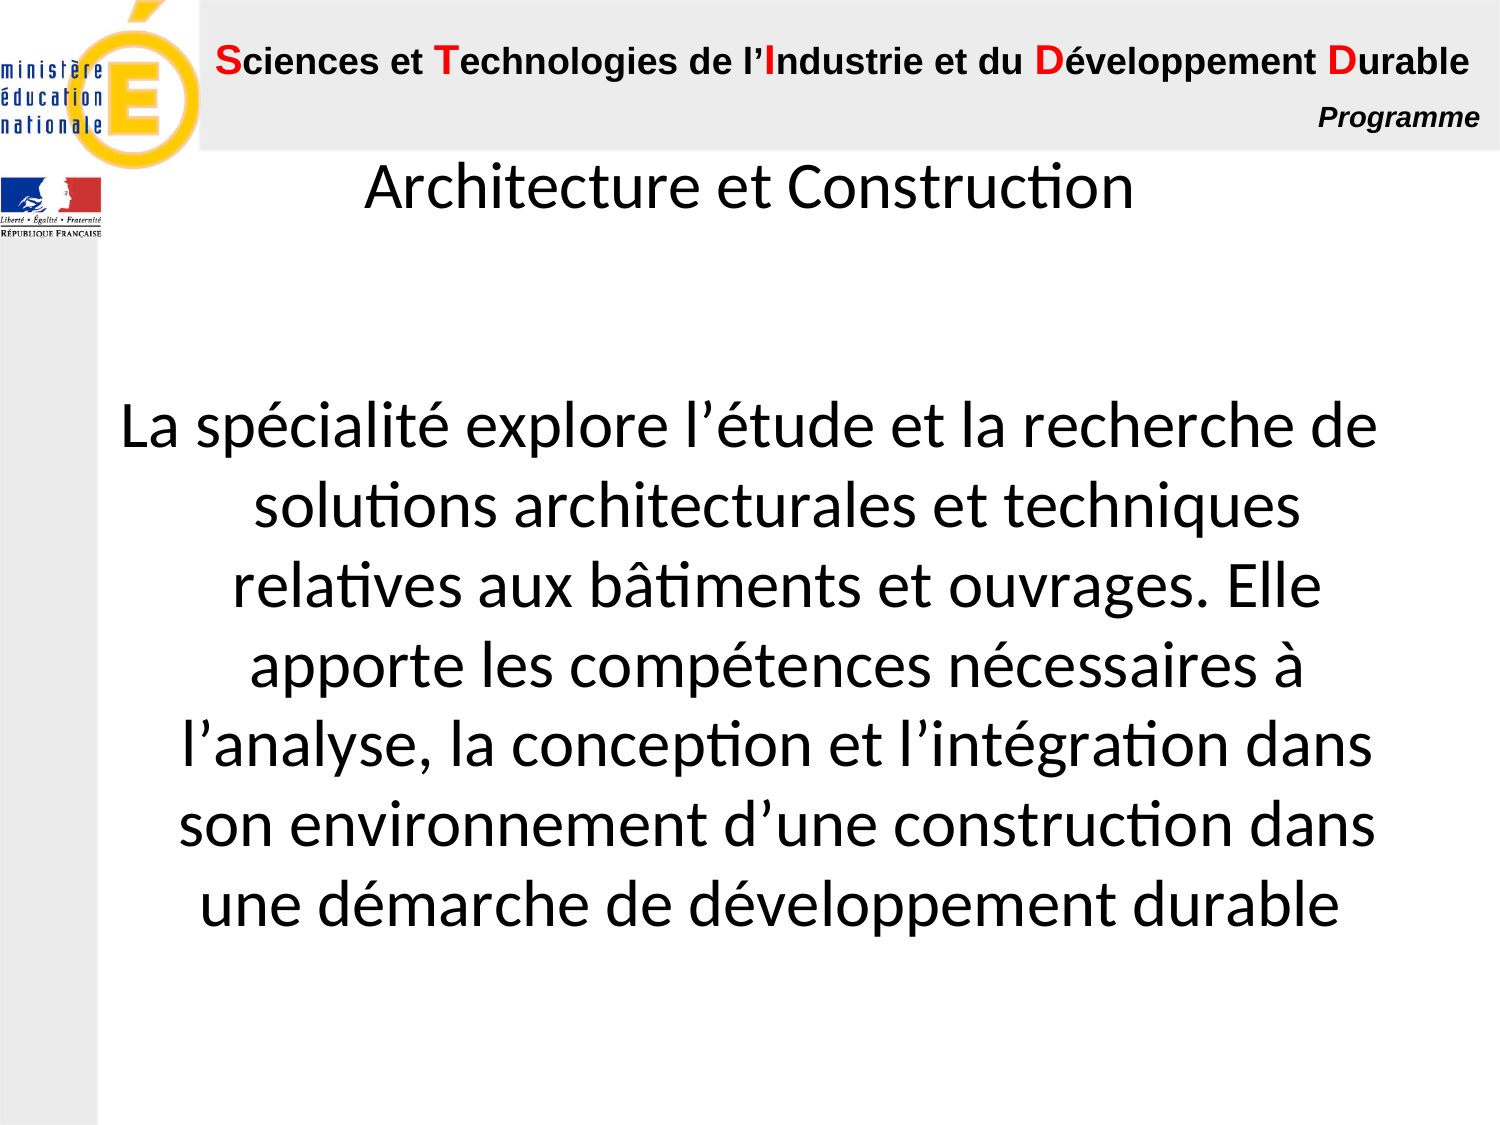

# Architecture et Construction
La spécialité explore l’étude et la recherche de solutions architecturales et techniques relatives aux bâtiments et ouvrages. Elle apporte les compétences nécessaires à l’analyse, la conception et l’intégration dans son environnement d’une construction dans une démarche de développement durable